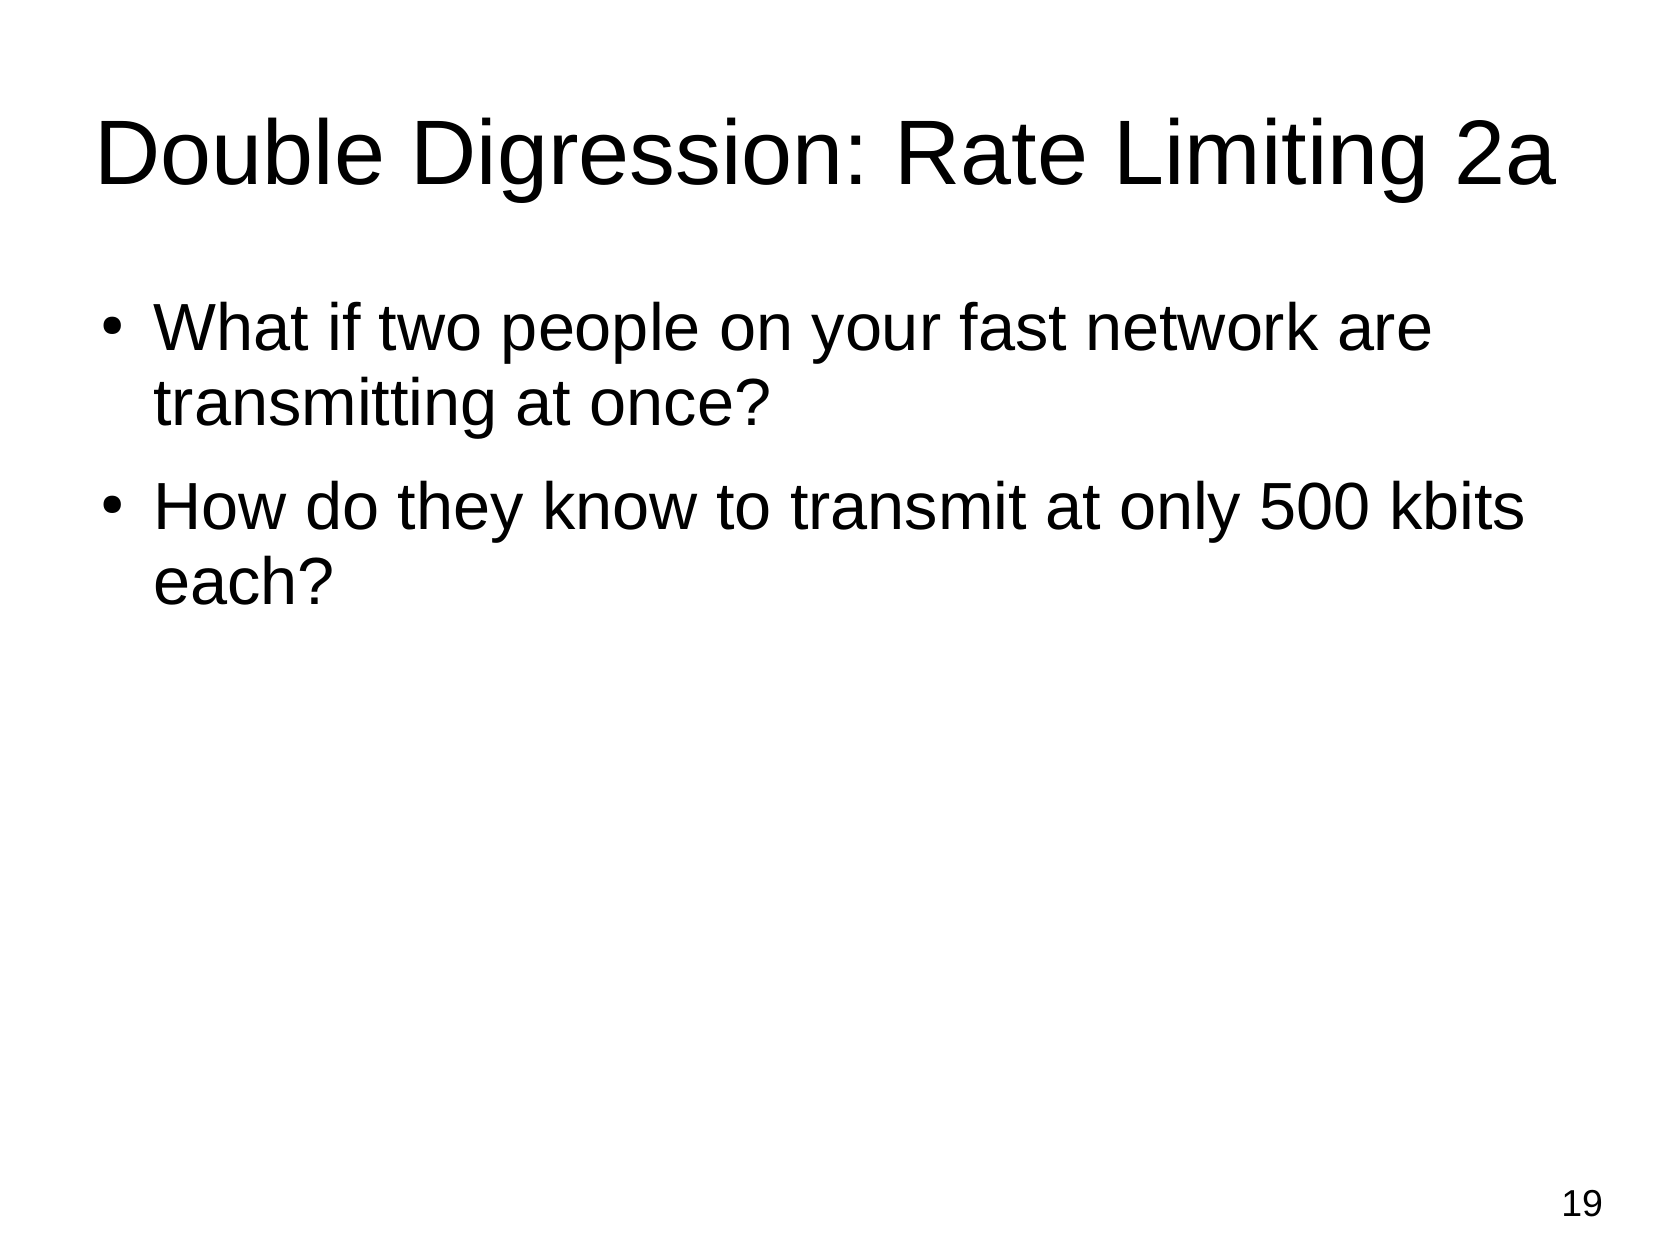

# Double Digression: Rate Limiting 2a
What if two people on your fast network are transmitting at once?
How do they know to transmit at only 500 kbits each?
19